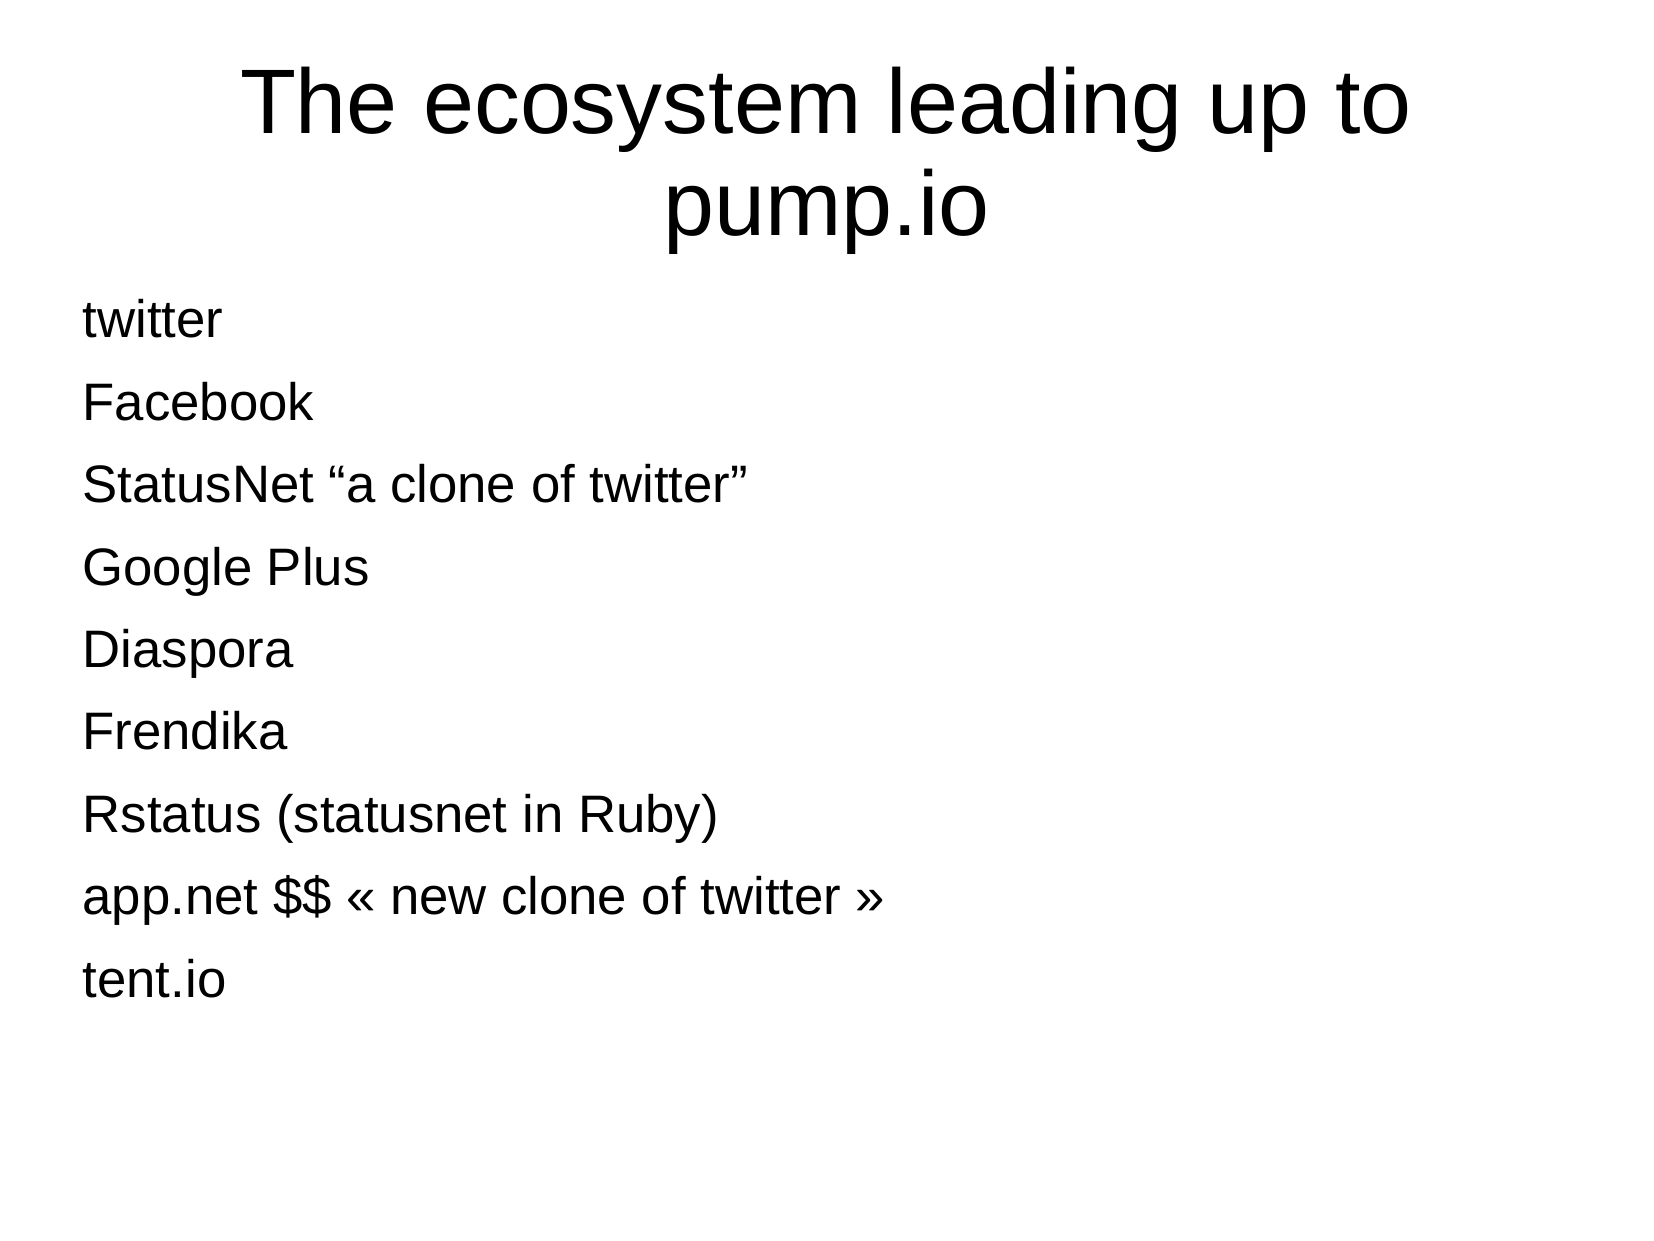

# The ecosystem leading up to pump.io
twitter
Facebook
StatusNet “a clone of twitter”
Google Plus
Diaspora
Frendika
Rstatus (statusnet in Ruby)
app.net $$ « new clone of twitter »
tent.io